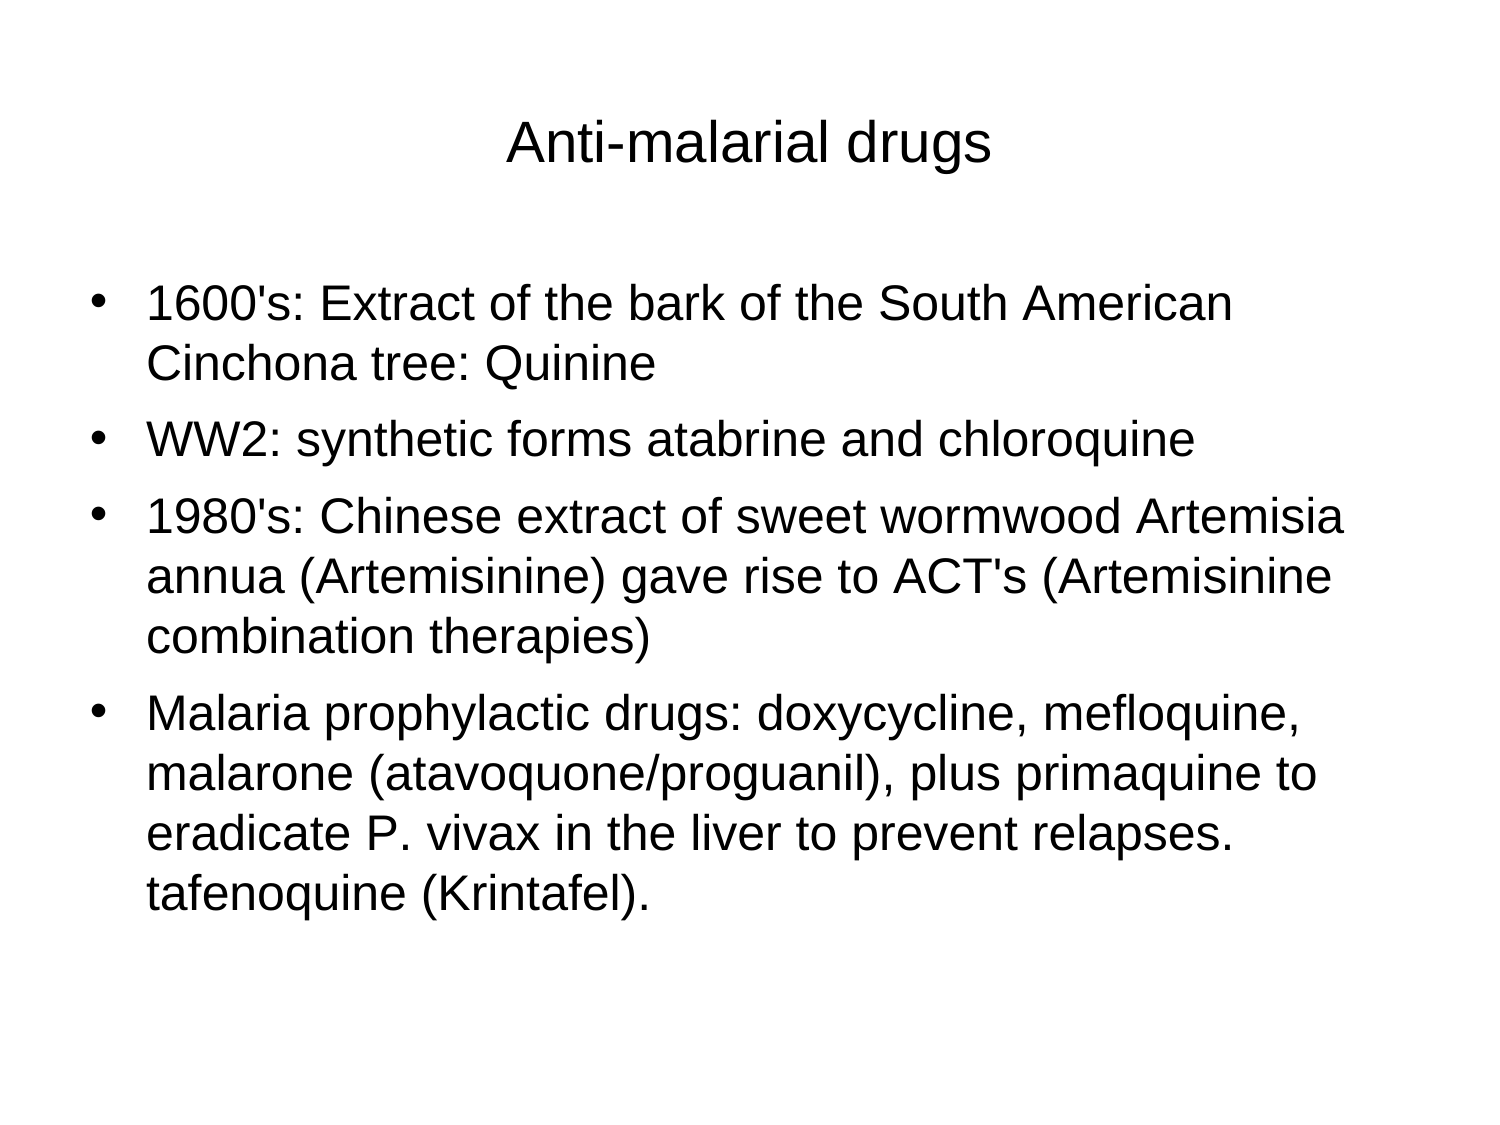

# Anti-malarial drugs
1600's: Extract of the bark of the South American Cinchona tree: Quinine
WW2: synthetic forms atabrine and chloroquine
1980's: Chinese extract of sweet wormwood Artemisia annua (Artemisinine) gave rise to ACT's (Artemisinine combination therapies)
Malaria prophylactic drugs: doxycycline, mefloquine, malarone (atavoquone/proguanil), plus primaquine to eradicate P. vivax in the liver to prevent relapses. tafenoquine (Krintafel).